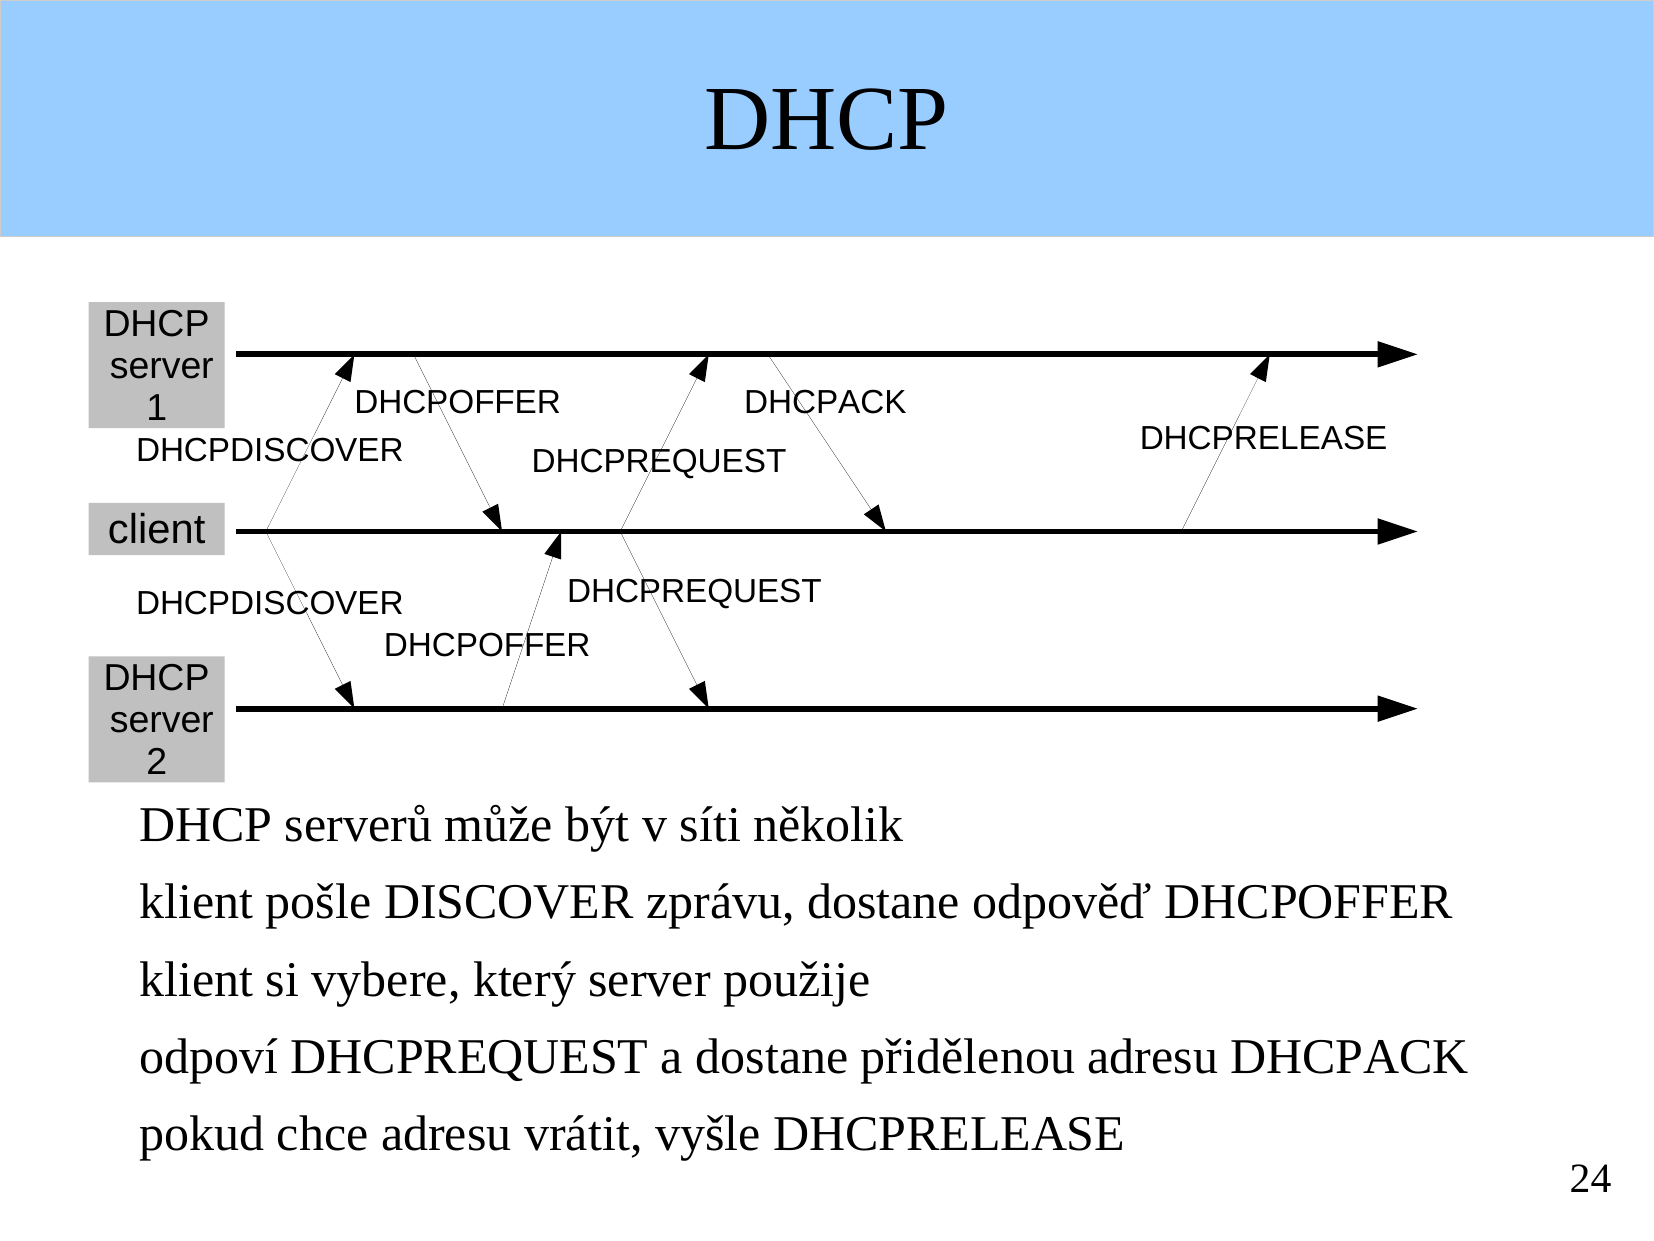

# DHCP
DHCP
 server 1
DHCPOFFER
DHCPACK
DHCPRELEASE
DHCPDISCOVER
DHCPREQUEST
client
DHCPREQUEST
DHCPDISCOVER
DHCPOFFER
DHCP
 server 2
DHCP serverů může být v síti několik
klient pošle DISCOVER zprávu, dostane odpověď DHCPOFFER
klient si vybere, který server použije
odpoví DHCPREQUEST a dostane přidělenou adresu DHCPACK
pokud chce adresu vrátit, vyšle DHCPRELEASE